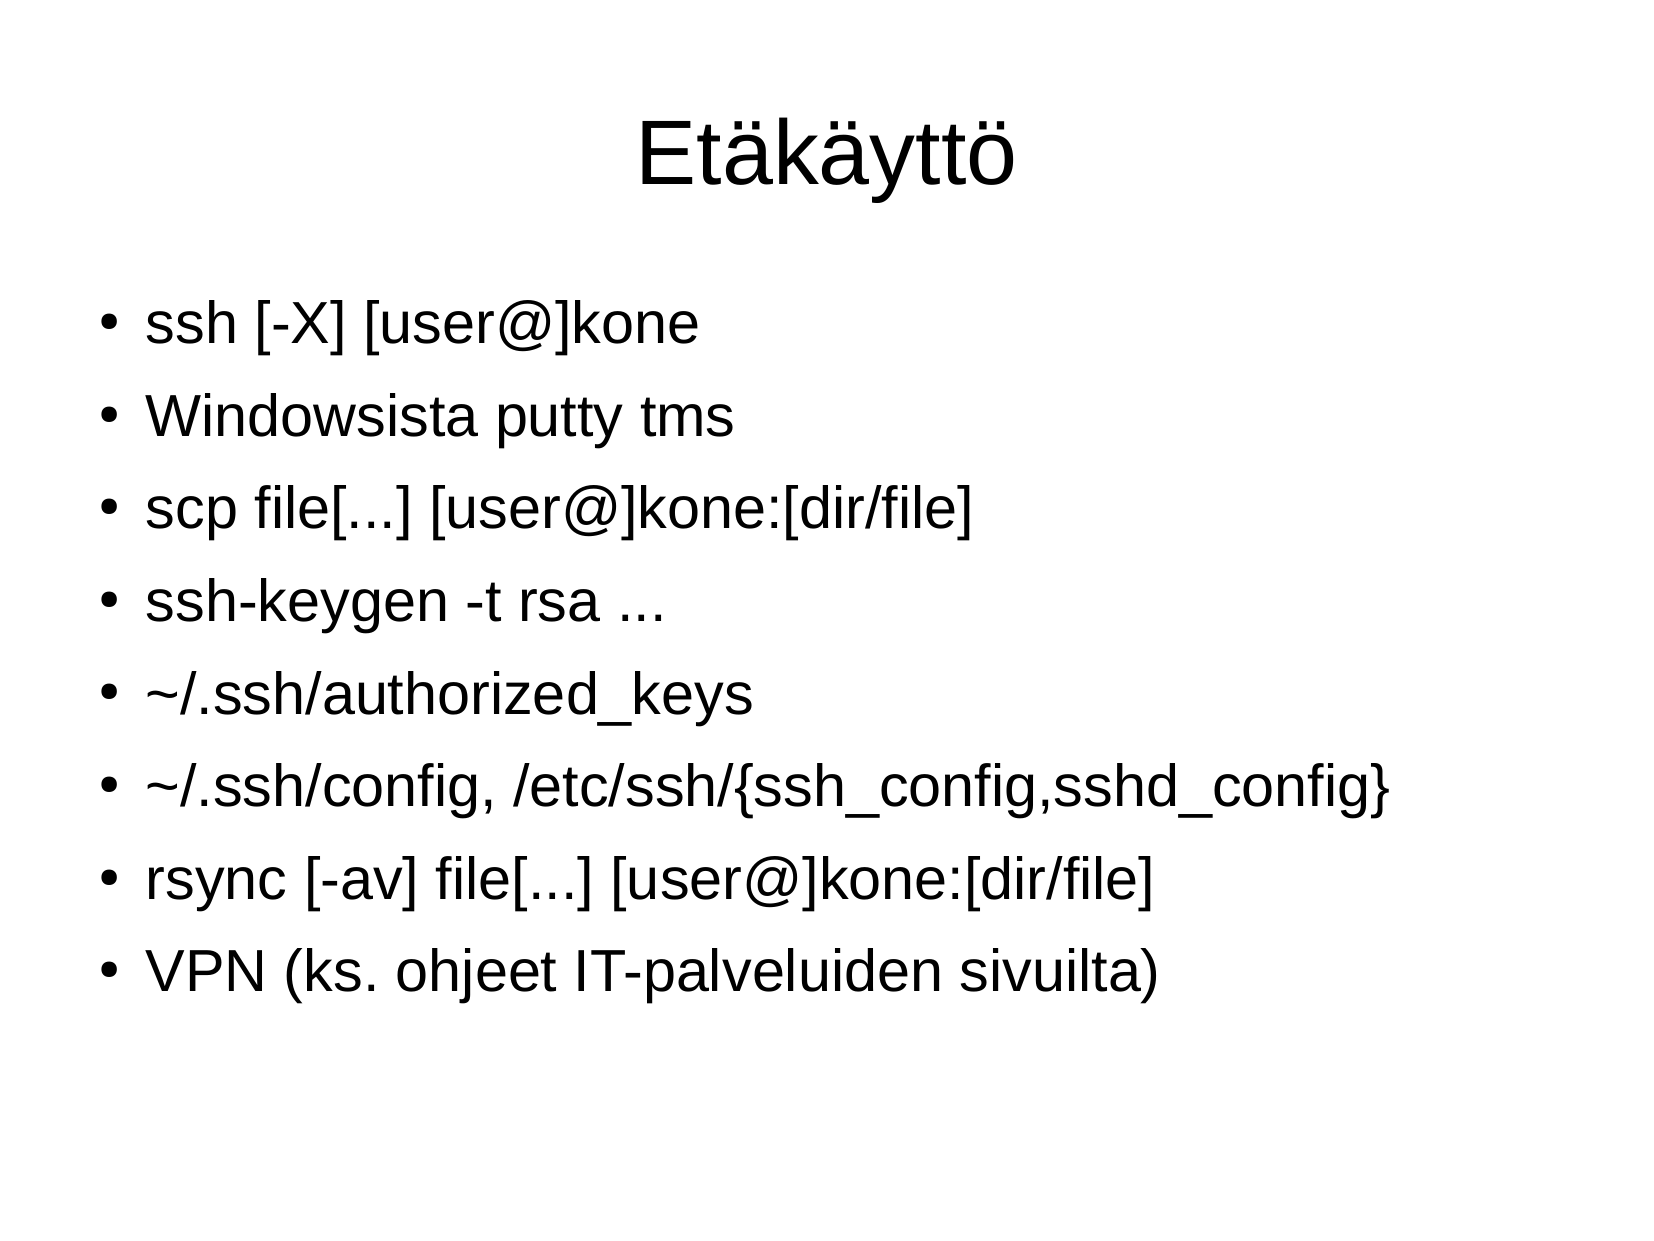

# Etäkäyttö
ssh [-X] [user@]kone
Windowsista putty tms
scp file[...] [user@]kone:[dir/file]
ssh-keygen -t rsa ...
~/.ssh/authorized_keys
~/.ssh/config, /etc/ssh/{ssh_config,sshd_config}
rsync [-av] file[...] [user@]kone:[dir/file]
VPN (ks. ohjeet IT-palveluiden sivuilta)